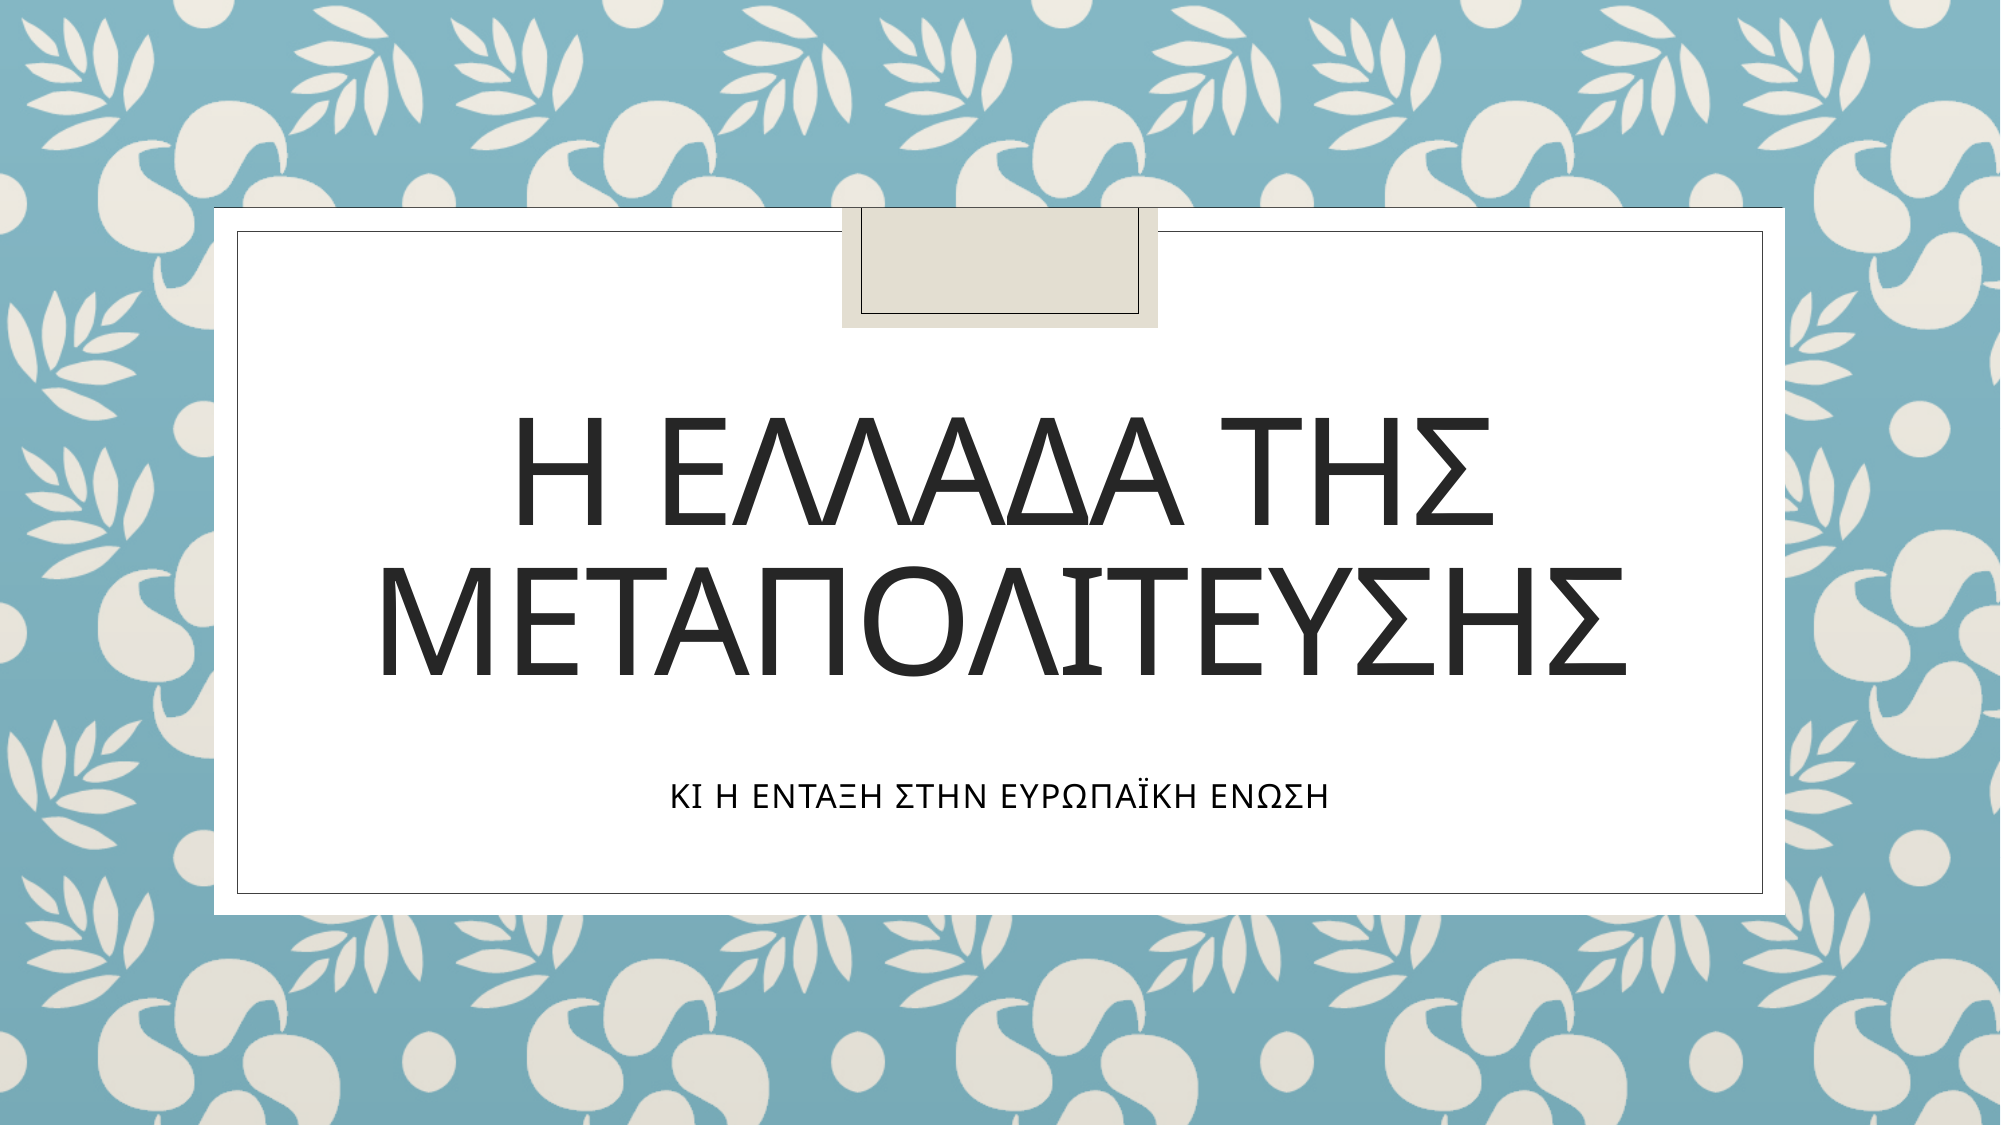

# Η ΕΛΛΑΔΑ ΤΗΣ ΜΕΤΑΠΟΛΙΤΕΥΣΗΣ
ΚΙ Η ΕΝΤΑΞΗ ΣΤΗΝ ΕΥΡΩΠΑΪΚΗ ΕΝΩΣΗ